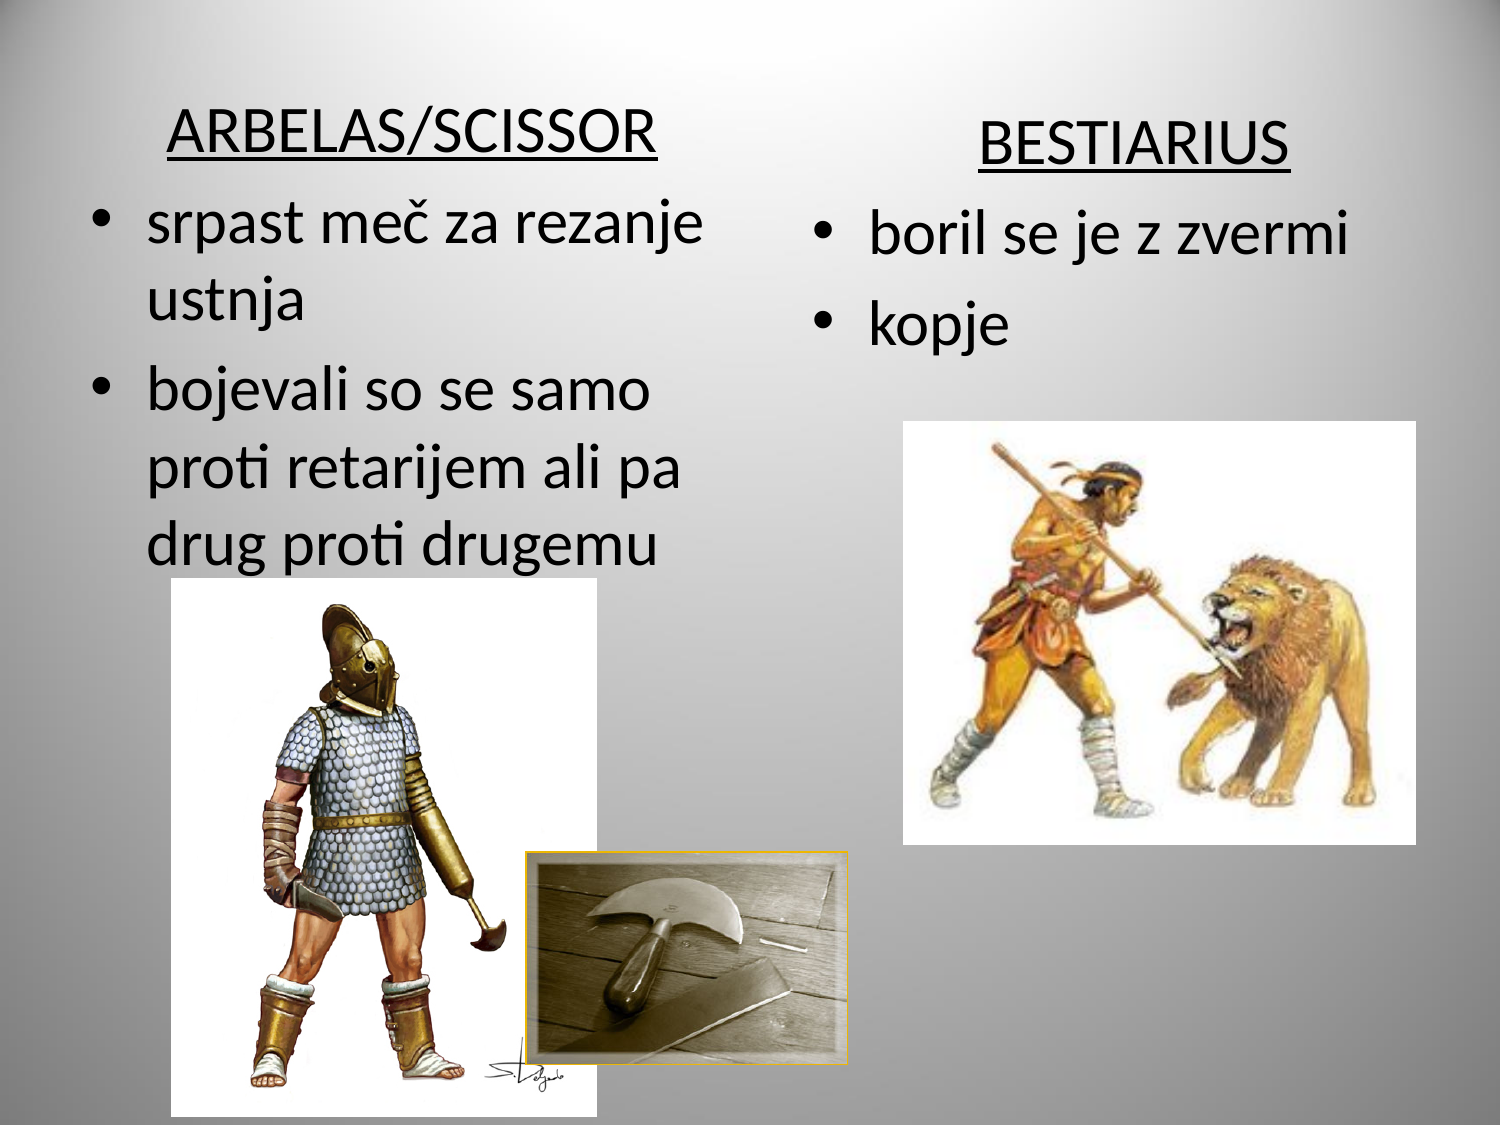

# ARBELAS/SCISSOR
srpast meč za rezanje ustnja
bojevali so se samo proti retarijem ali pa drug proti drugemu
BESTIARIUS
boril se je z zvermi
kopje